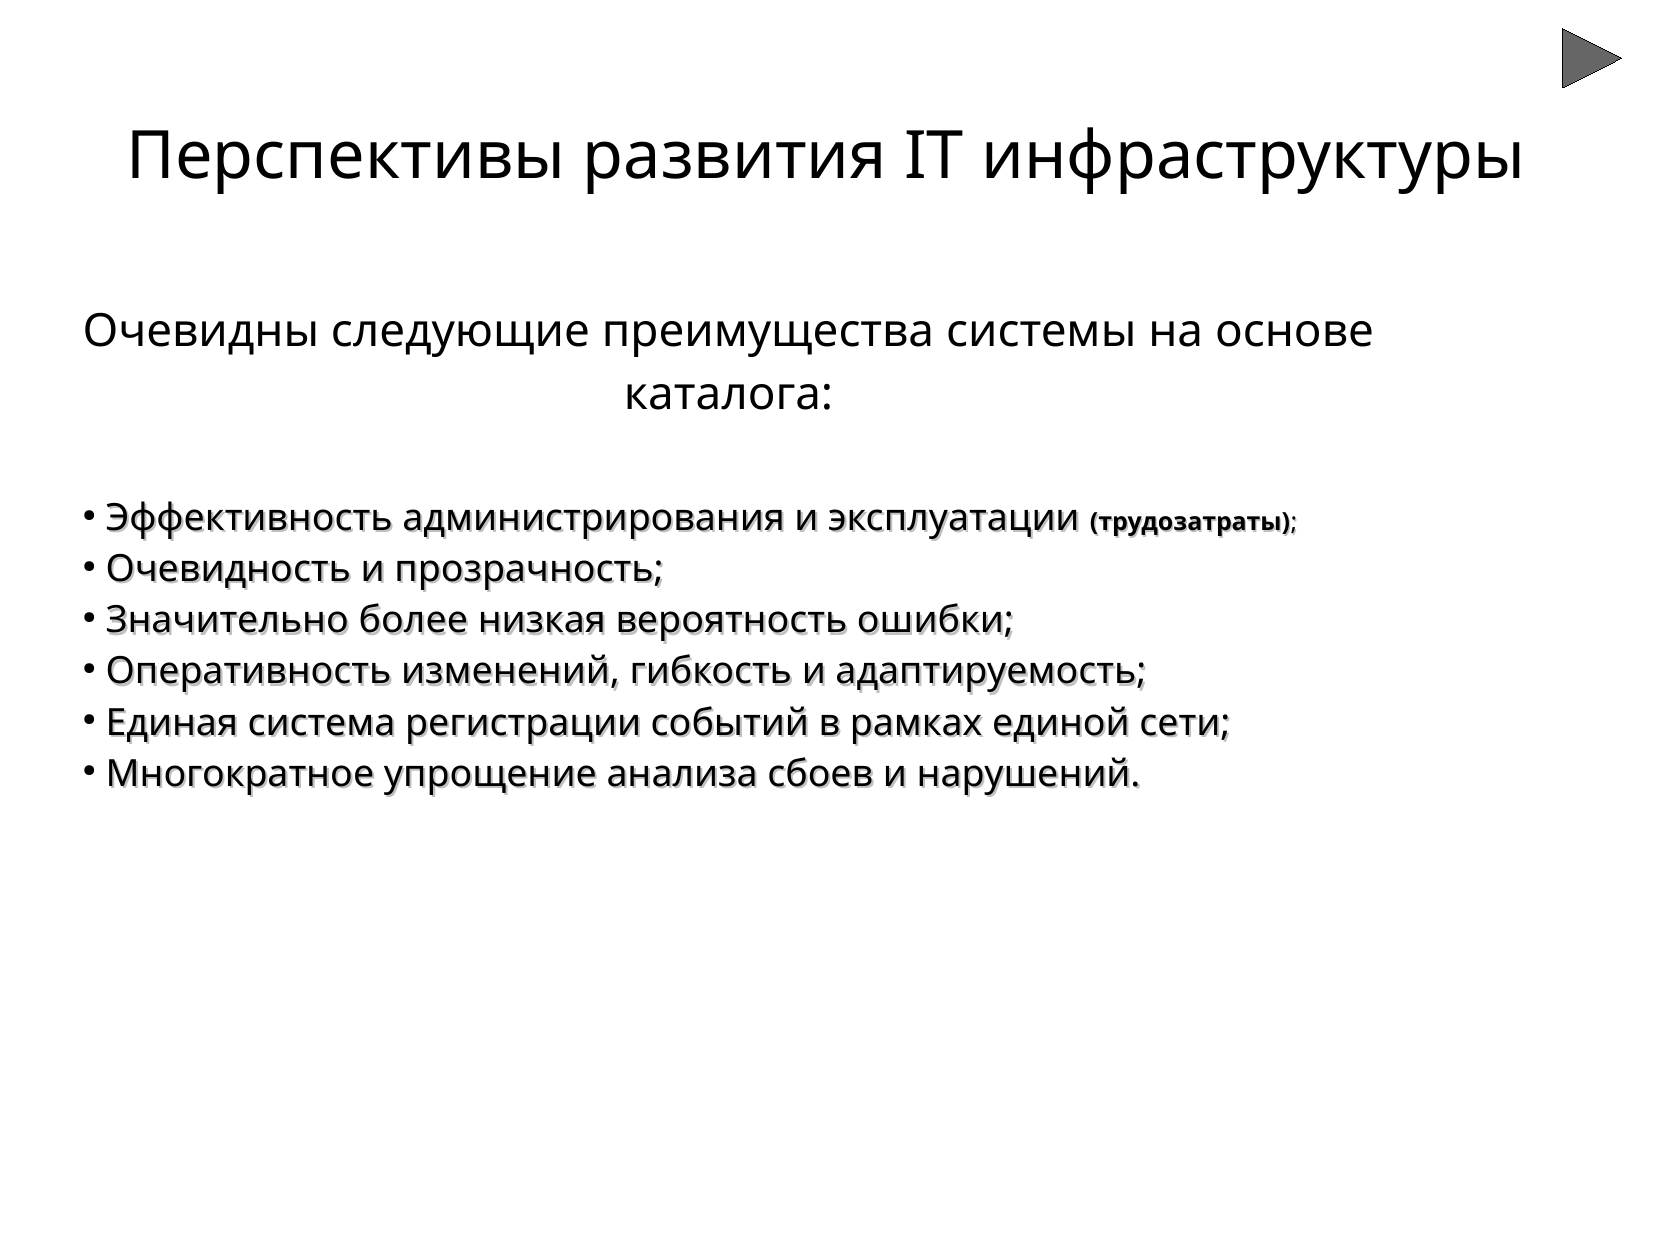

# Перспективы развития IT инфраструктуры
Очевидны следующие преимущества системы на основе каталога:
 Эффективность администрирования и эксплуатации (трудозатраты);
 Очевидность и прозрачность;
 Значительно более низкая вероятность ошибки;
 Оперативность изменений, гибкость и адаптируемость;
 Единая система регистрации событий в рамках единой сети;
 Многократное упрощение анализа сбоев и нарушений.